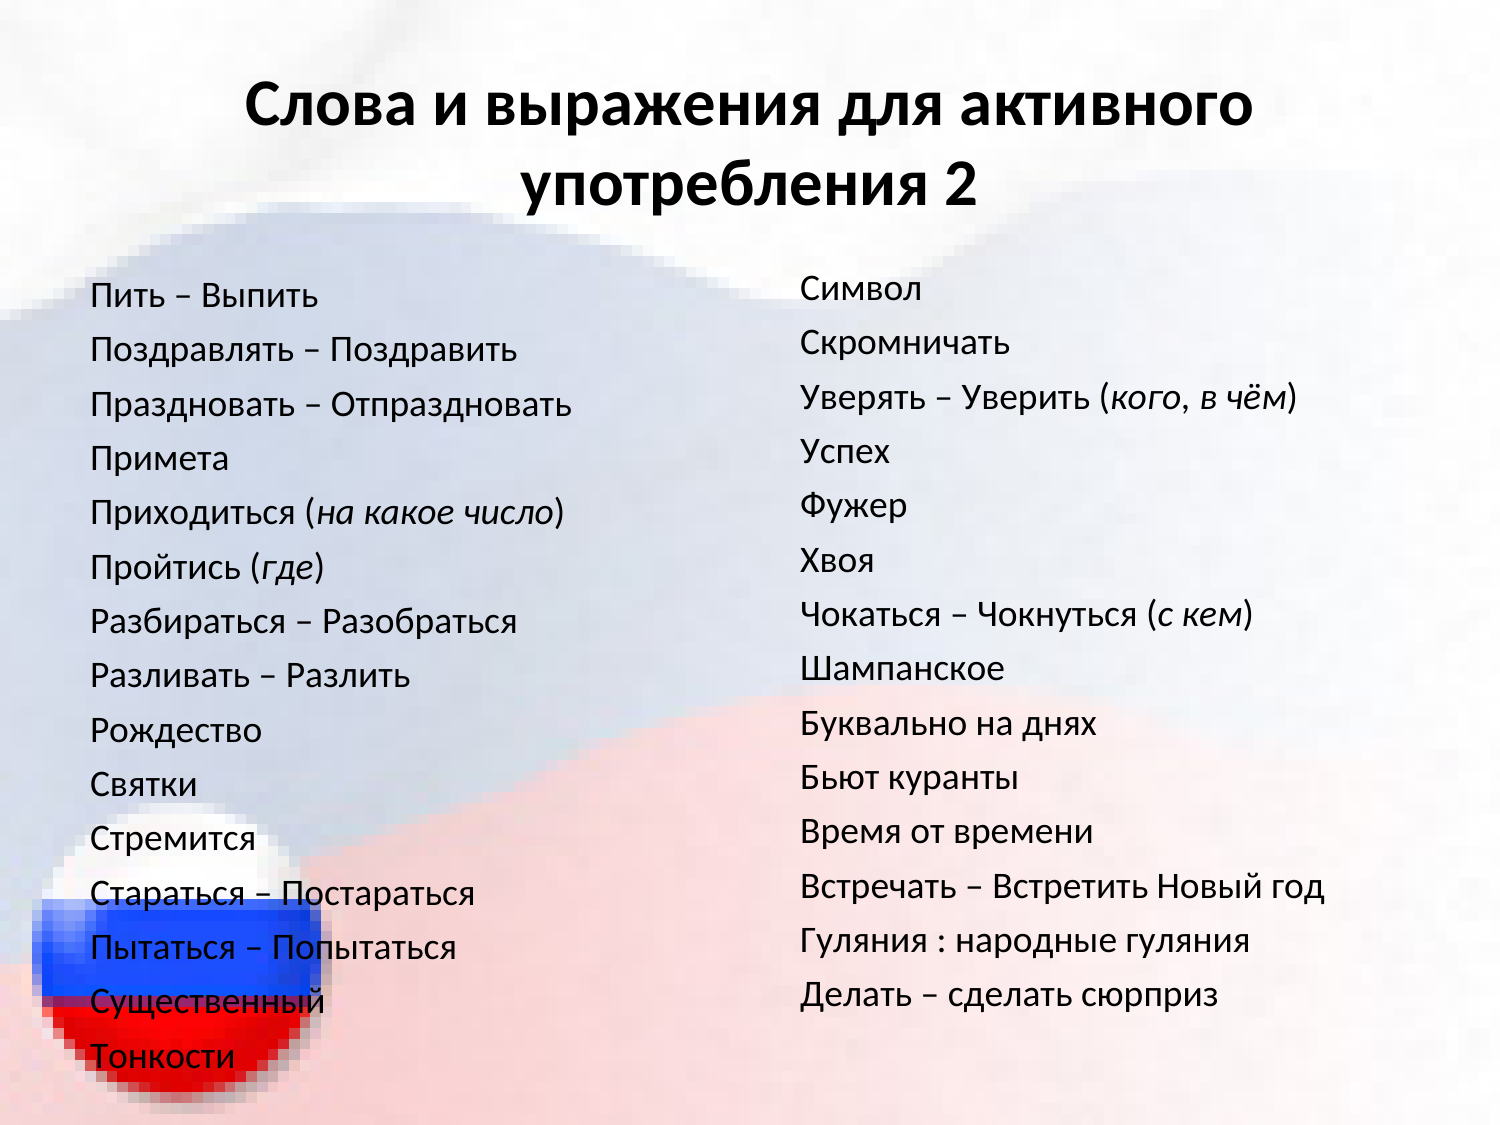

# Слова и выражения для активного употребления 2
Символ
Скромничать
Уверять – Уверить (кого, в чём)
Успех
Фужер
Хвоя
Чокаться – Чокнуться (с кем)
Шампанское
Буквально на днях
Бьют куранты
Время от времени
Встречать – Встретить Новый год
Гуляния : народные гуляния
Делать – сделать сюрприз
Пить – Выпить
Поздравлять – Поздравить
Праздновать – Отпраздновать
Примета
Приходиться (на какое число)
Пройтись (где)
Разбираться – Разобраться
Разливать – Разлить
Рождество
Святки
Стремится
Стараться – Постараться
Пытаться – Попытаться
Существенный
Тонкости